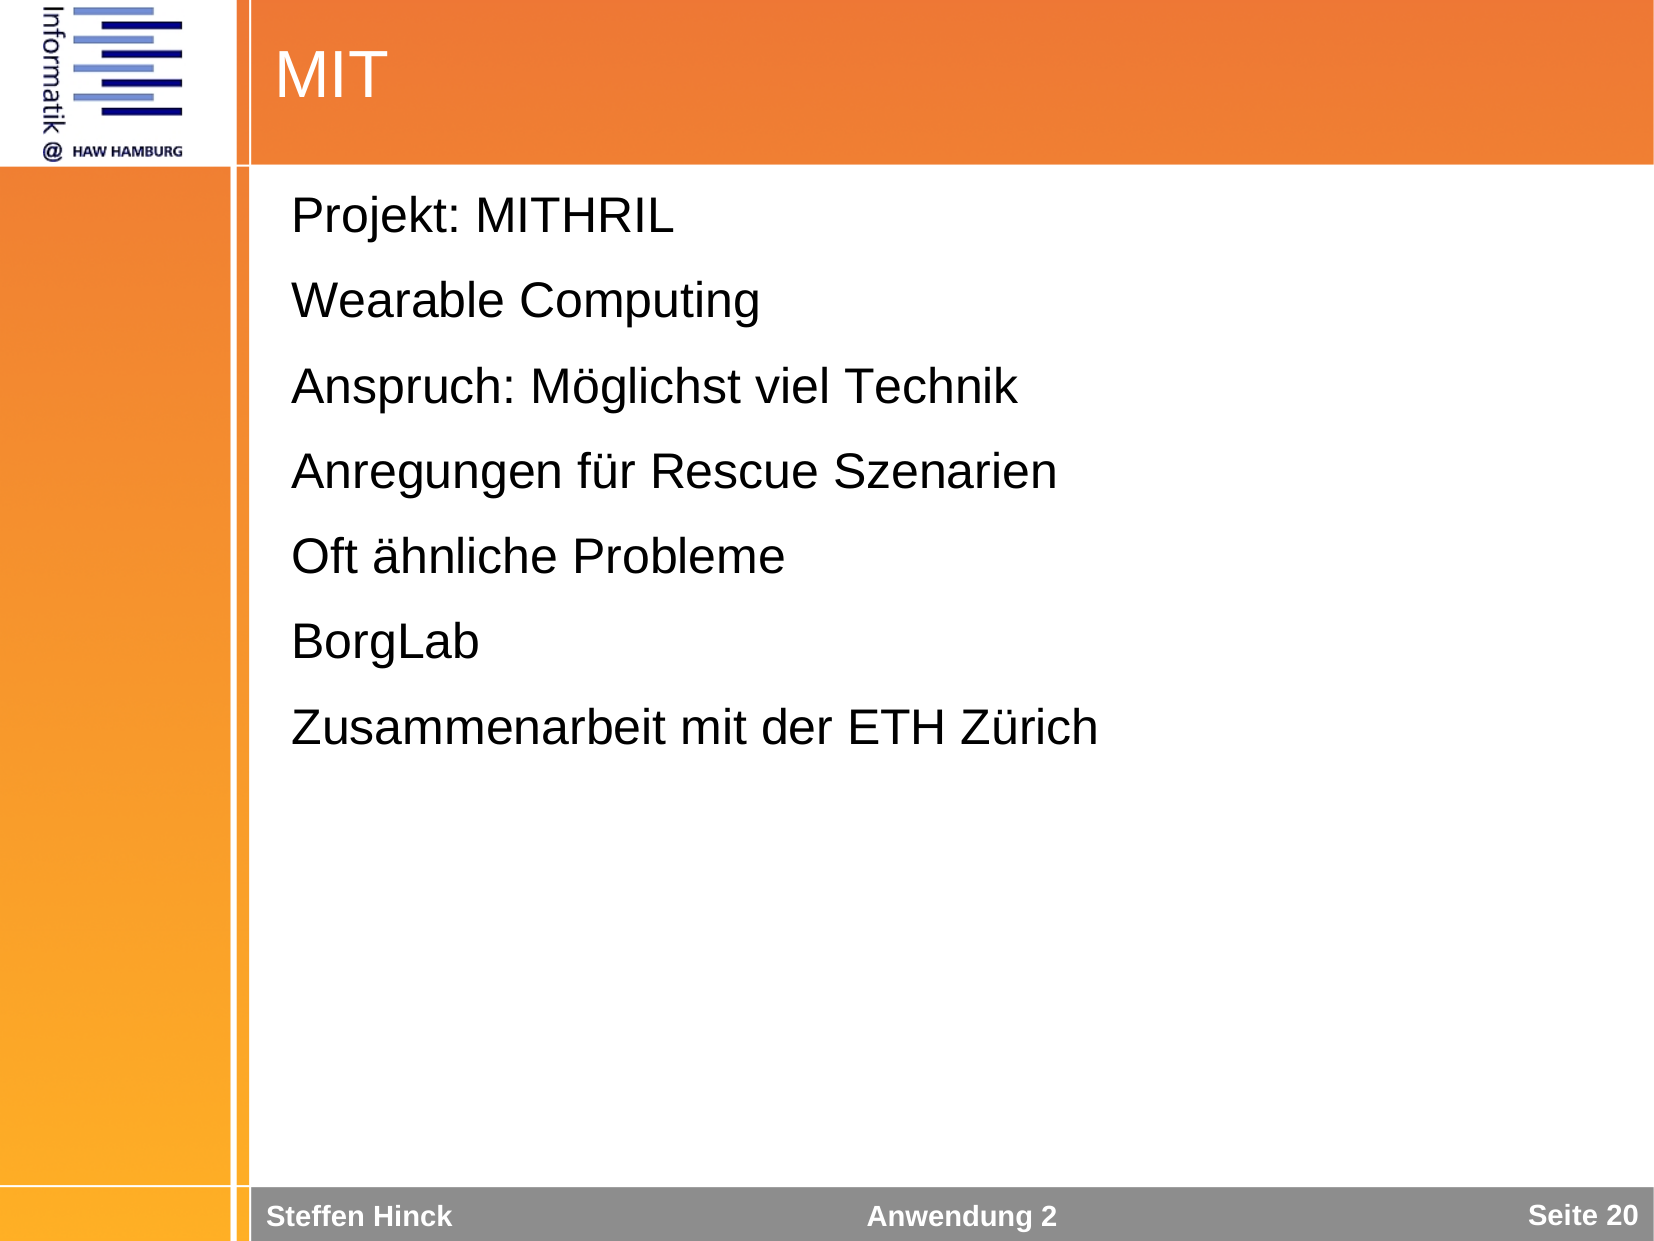

# MIT
Projekt: MITHRIL
Wearable Computing
Anspruch: Möglichst viel Technik
Anregungen für Rescue Szenarien
Oft ähnliche Probleme
BorgLab
Zusammenarbeit mit der ETH Zürich